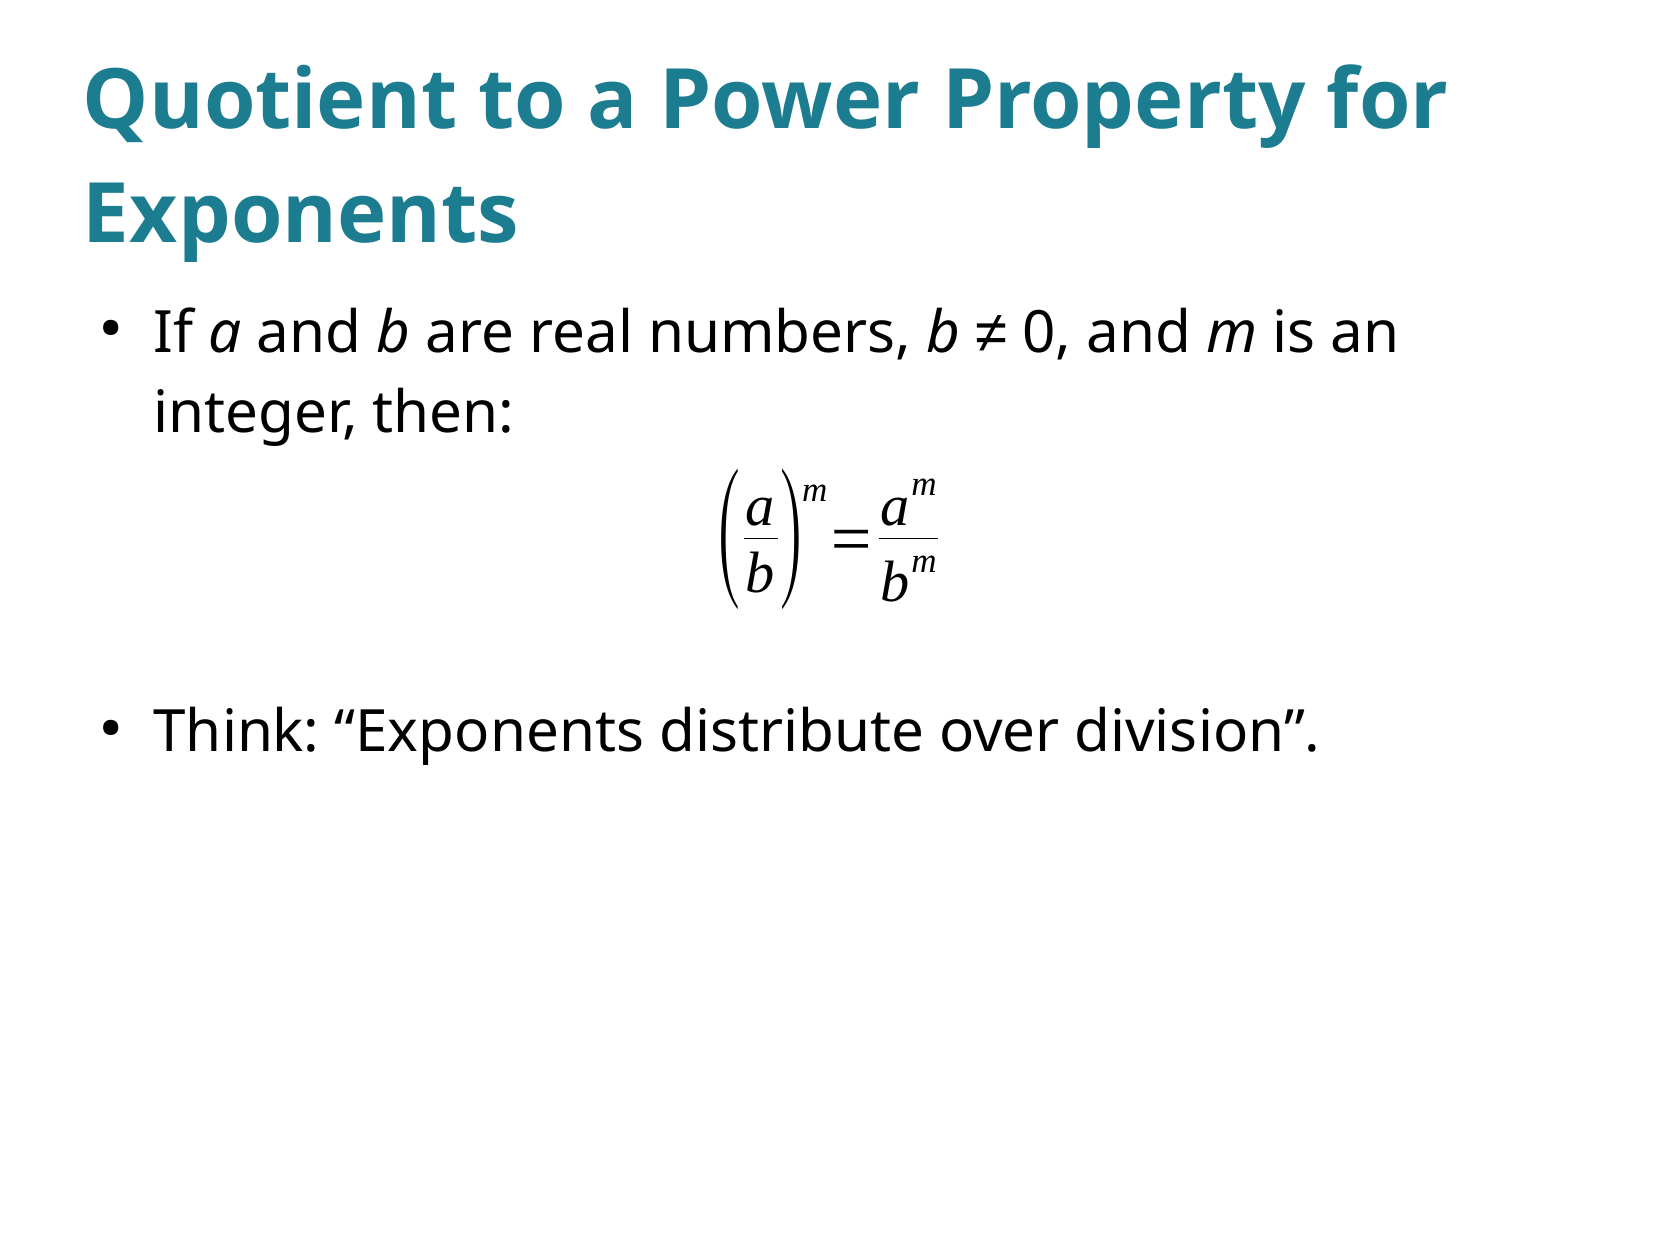

# Quotient to a Power Property for Exponents
If a and b are real numbers, b ≠ 0, and m is an integer, then:
Think: “Exponents distribute over division”.